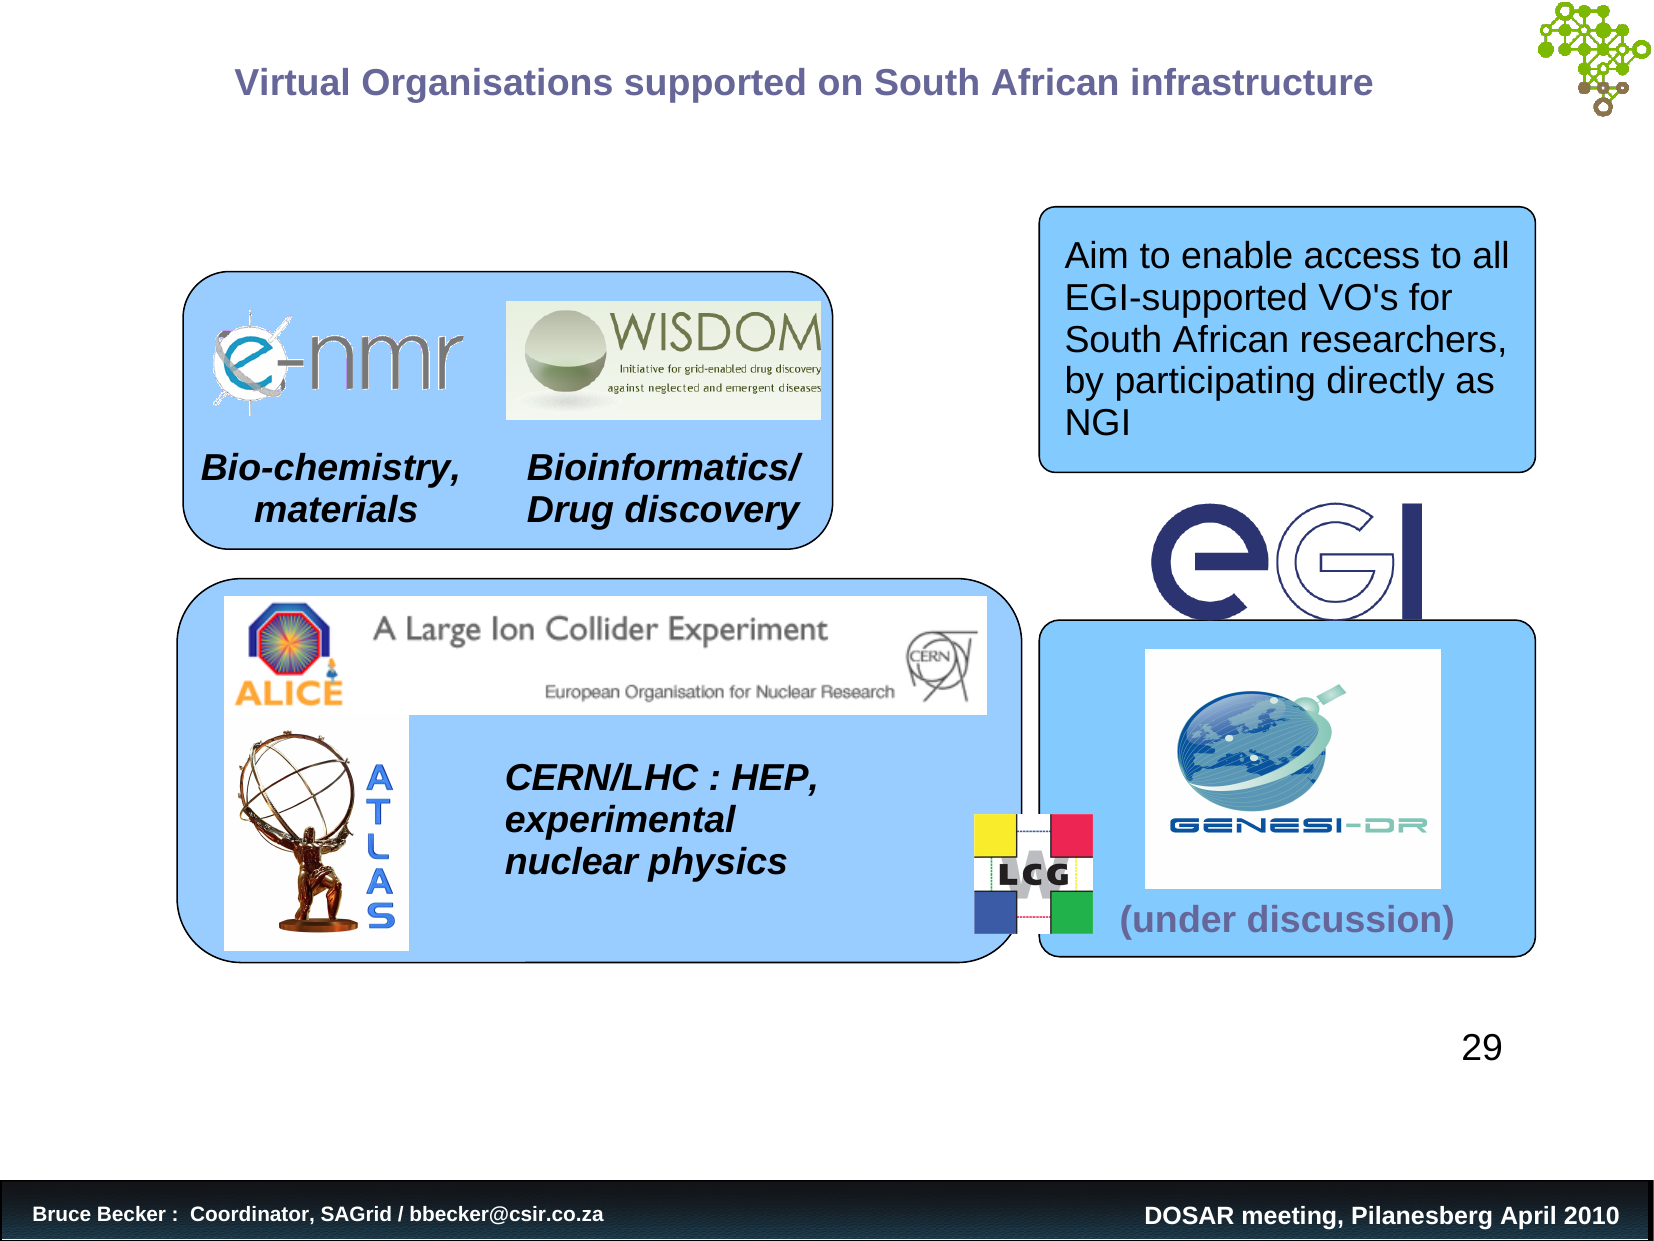

# Virtual Organisations supported on South African infrastructure
Aim to enable access to all EGI-supported VO's for
South African researchers, by participating directly as
NGI
Bio-chemistry,
materials
Bioinformatics/
Drug discovery
CERN/LHC : HEP, experimental
nuclear physics
(under discussion)
29